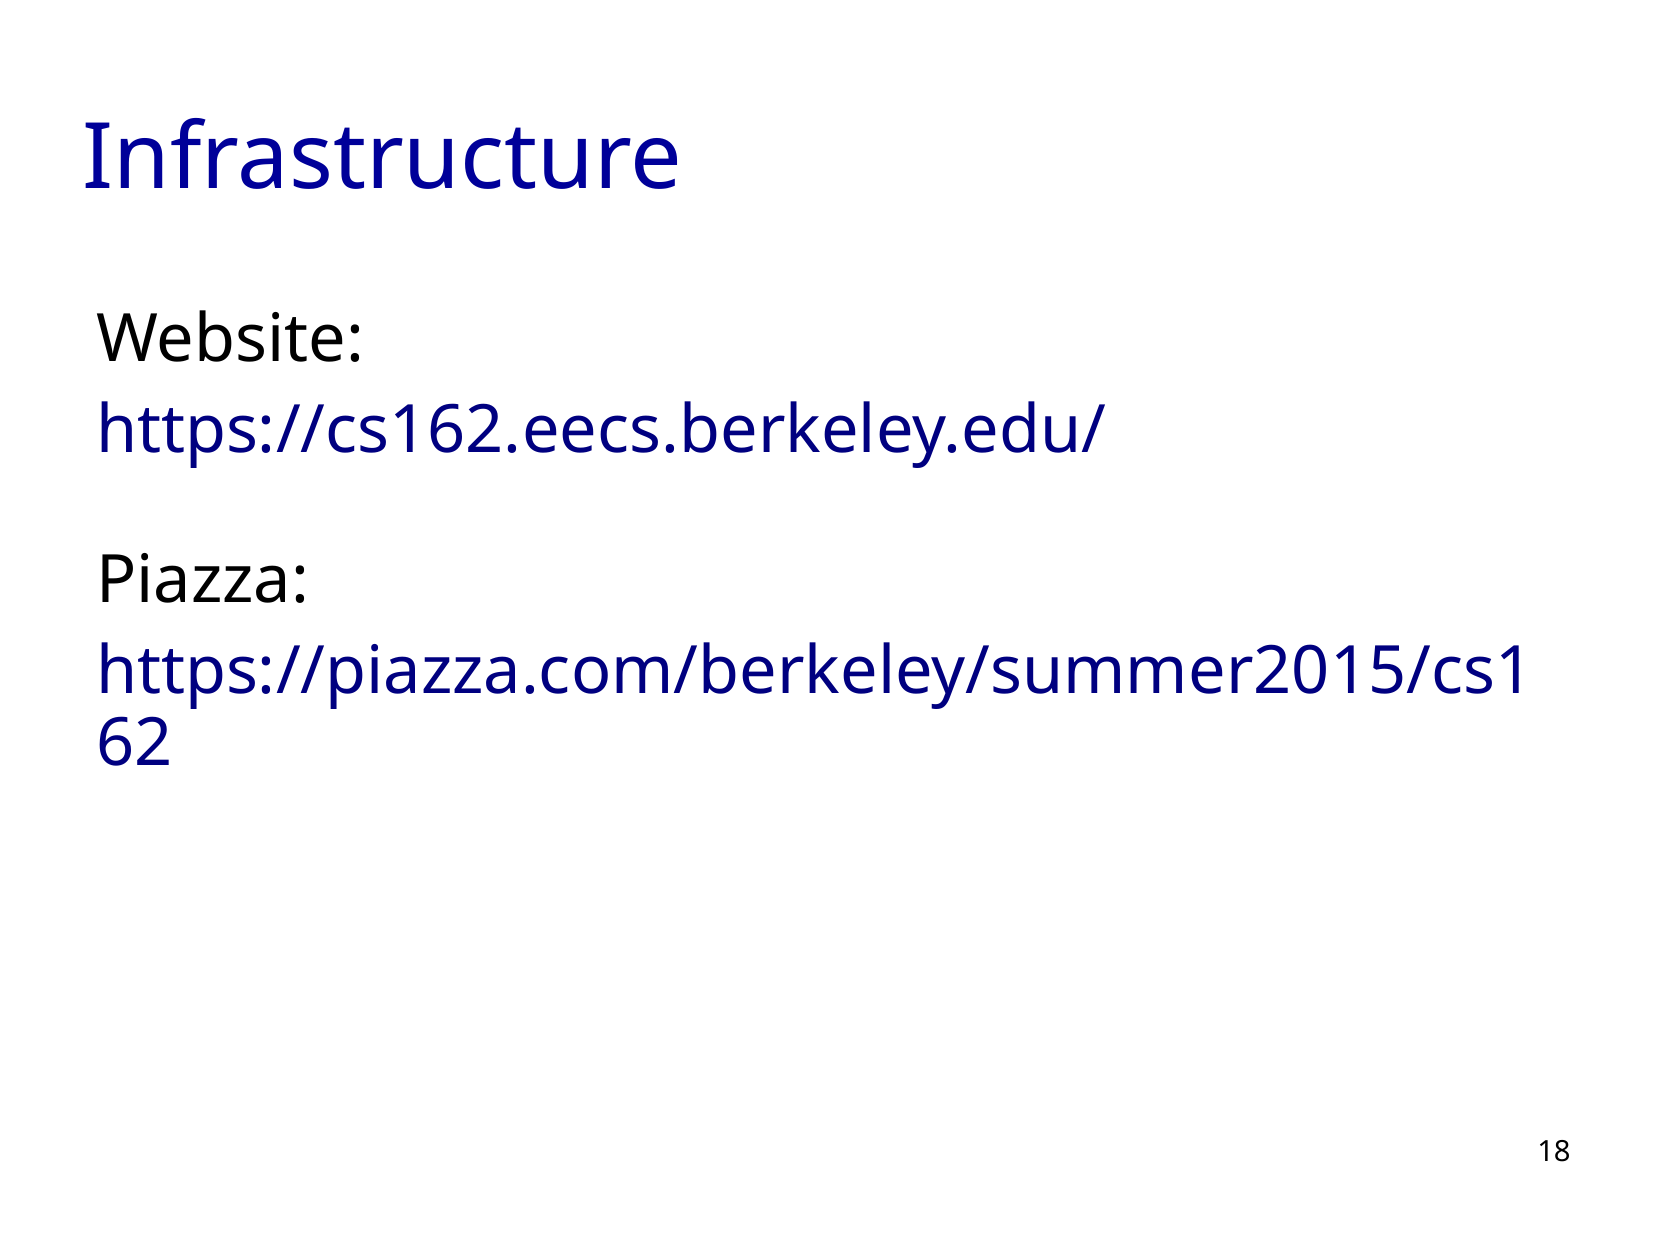

# Infrastructure
Website:
https://cs162.eecs.berkeley.edu/
Piazza: https://piazza.com/berkeley/summer2015/cs162
18